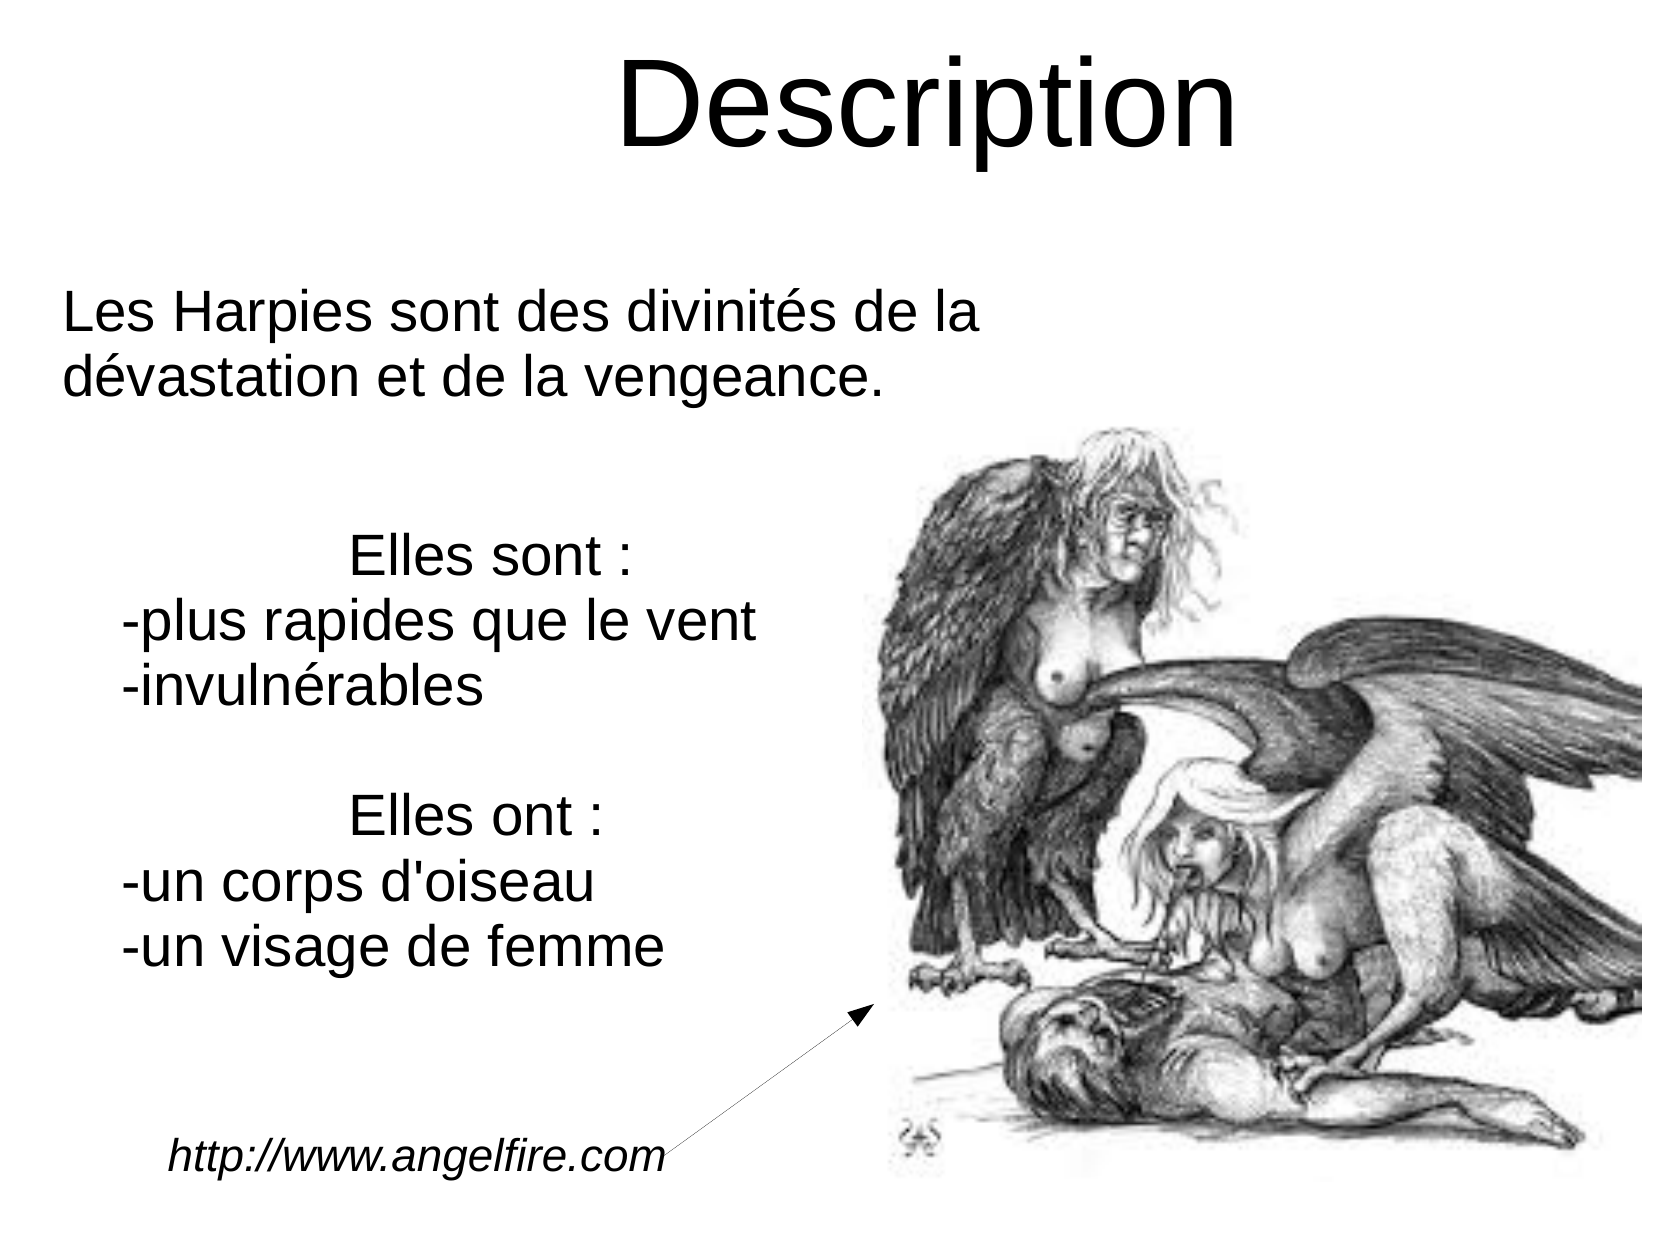

Description
Les Harpies sont des divinités de la dévastation et de la vengeance.
 Elles sont :
-plus rapides que le vent
-invulnérables
 Elles ont :
-un corps d'oiseau
-un visage de femme
http://www.angelfire.com